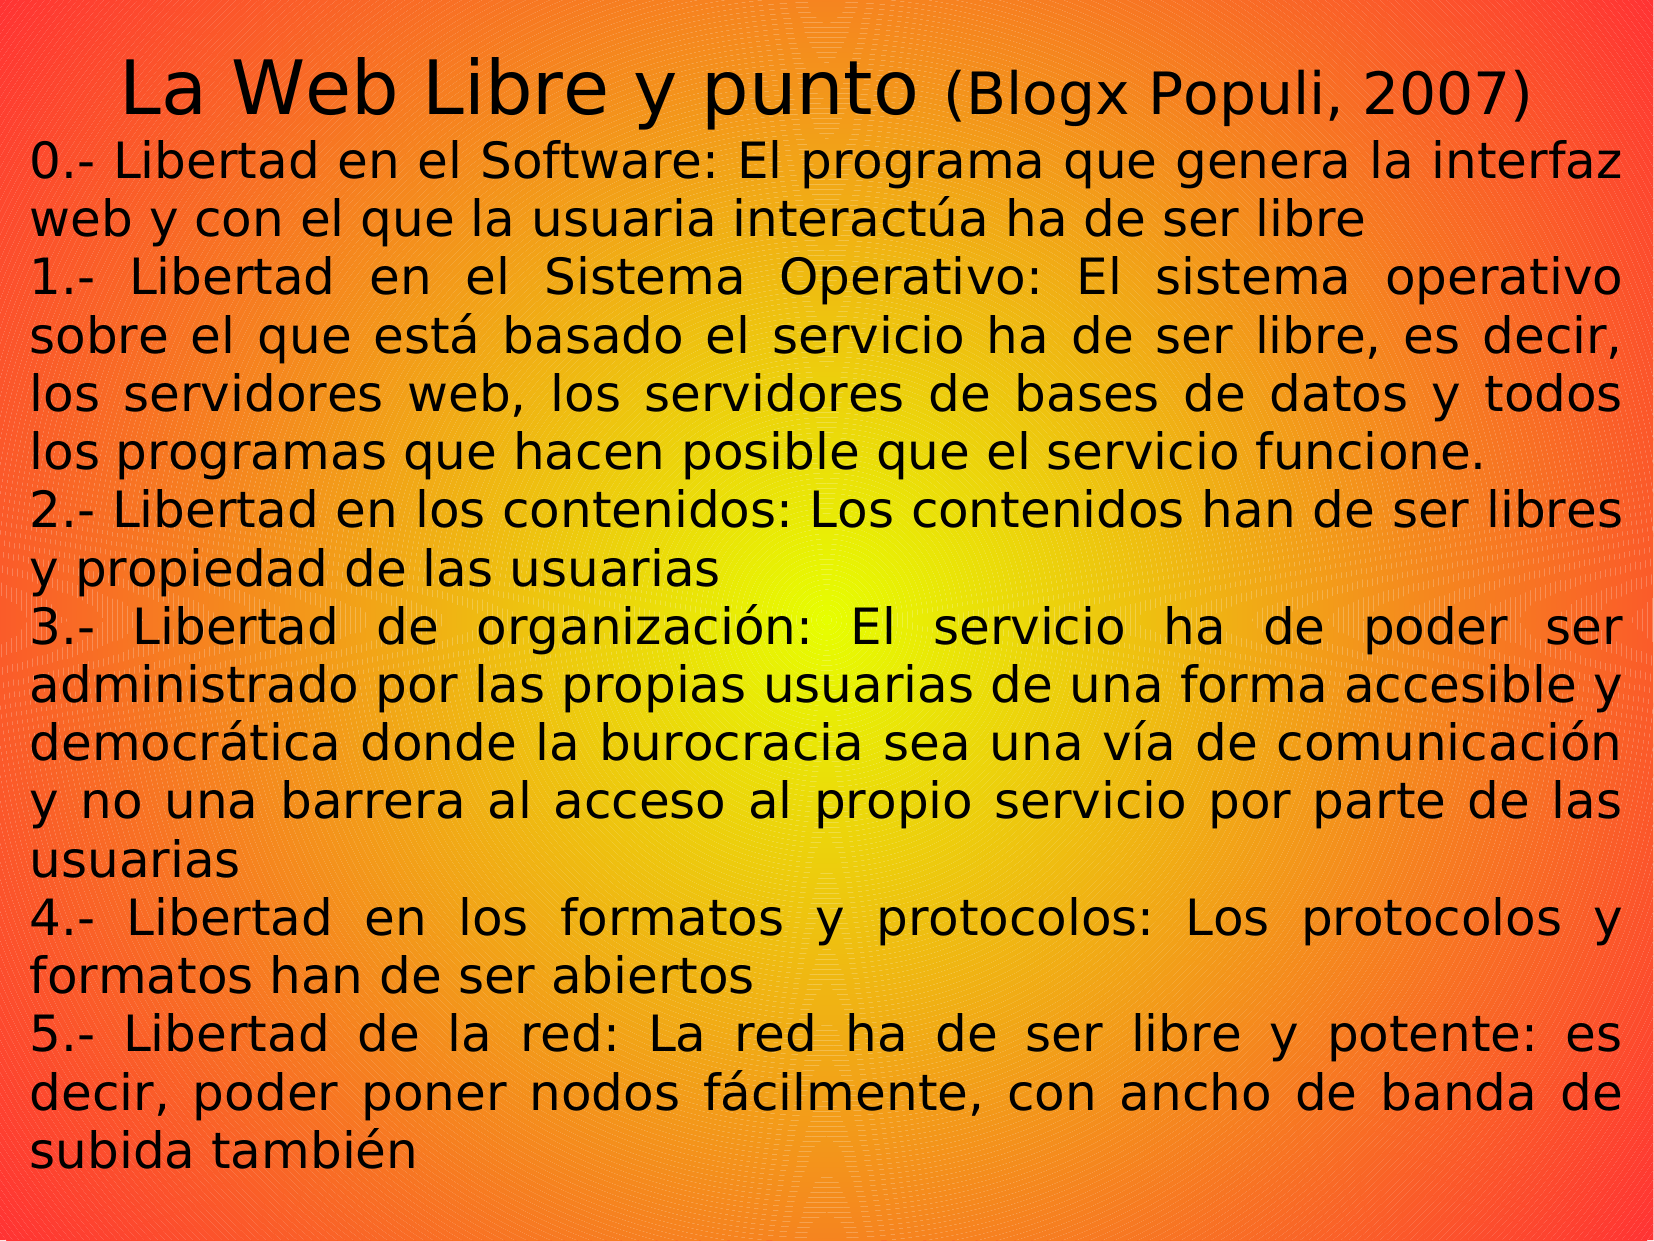

La Web Libre y punto (Blogx Populi, 2007)
0.- Libertad en el Software: El programa que genera la interfaz web y con el que la usuaria interactúa ha de ser libre
1.- Libertad en el Sistema Operativo: El sistema operativo sobre el que está basado el servicio ha de ser libre, es decir, los servidores web, los servidores de bases de datos y todos los programas que hacen posible que el servicio funcione.
2.- Libertad en los contenidos: Los contenidos han de ser libres y propiedad de las usuarias
3.- Libertad de organización: El servicio ha de poder ser administrado por las propias usuarias de una forma accesible y democrática donde la burocracia sea una vía de comunicación y no una barrera al acceso al propio servicio por parte de las usuarias
4.- Libertad en los formatos y protocolos: Los protocolos y formatos han de ser abiertos
5.- Libertad de la red: La red ha de ser libre y potente: es decir, poder poner nodos fácilmente, con ancho de banda de subida también
#